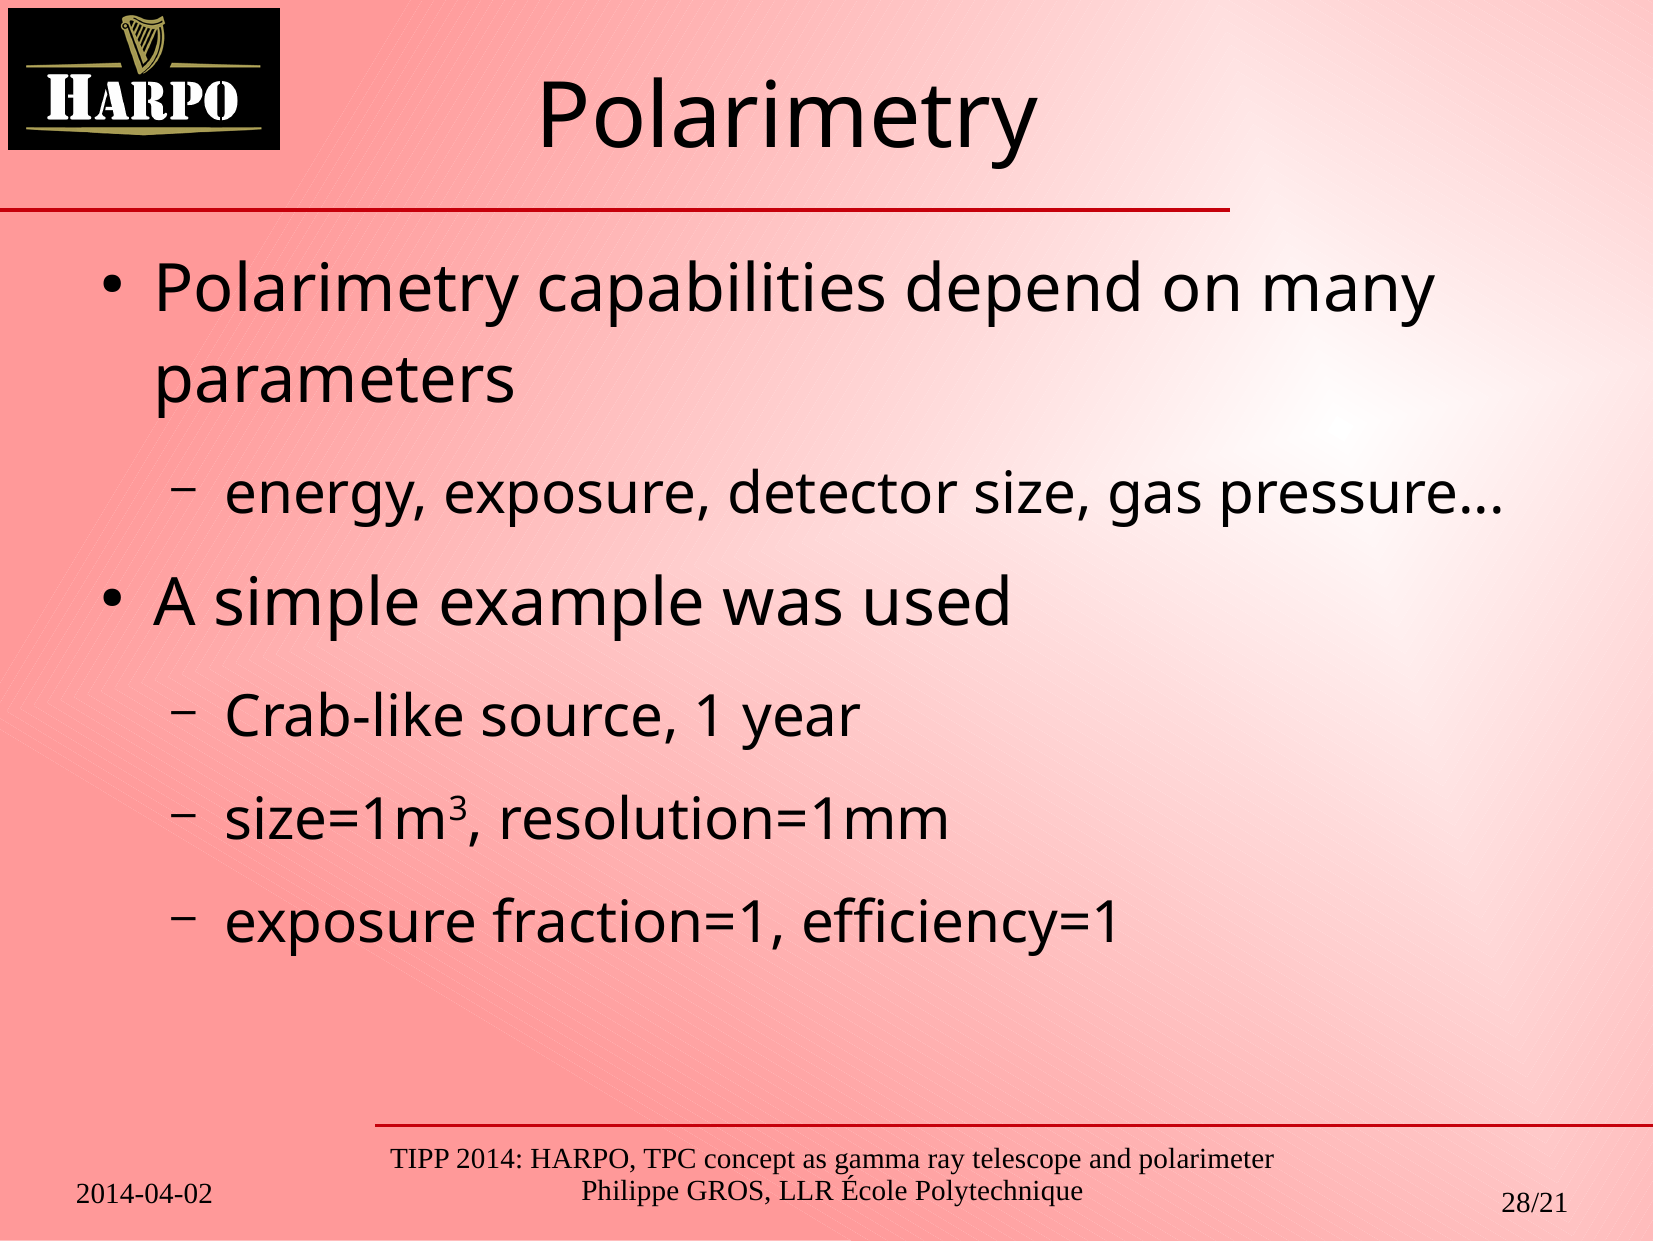

# Polarimetry
Polarimetry capabilities depend on many parameters
energy, exposure, detector size, gas pressure...
A simple example was used
Crab-like source, 1 year
size=1m3, resolution=1mm
exposure fraction=1, efficiency=1
Colloque Grands Instruments: HARPOPhilippe GROS
2014-04-02
28